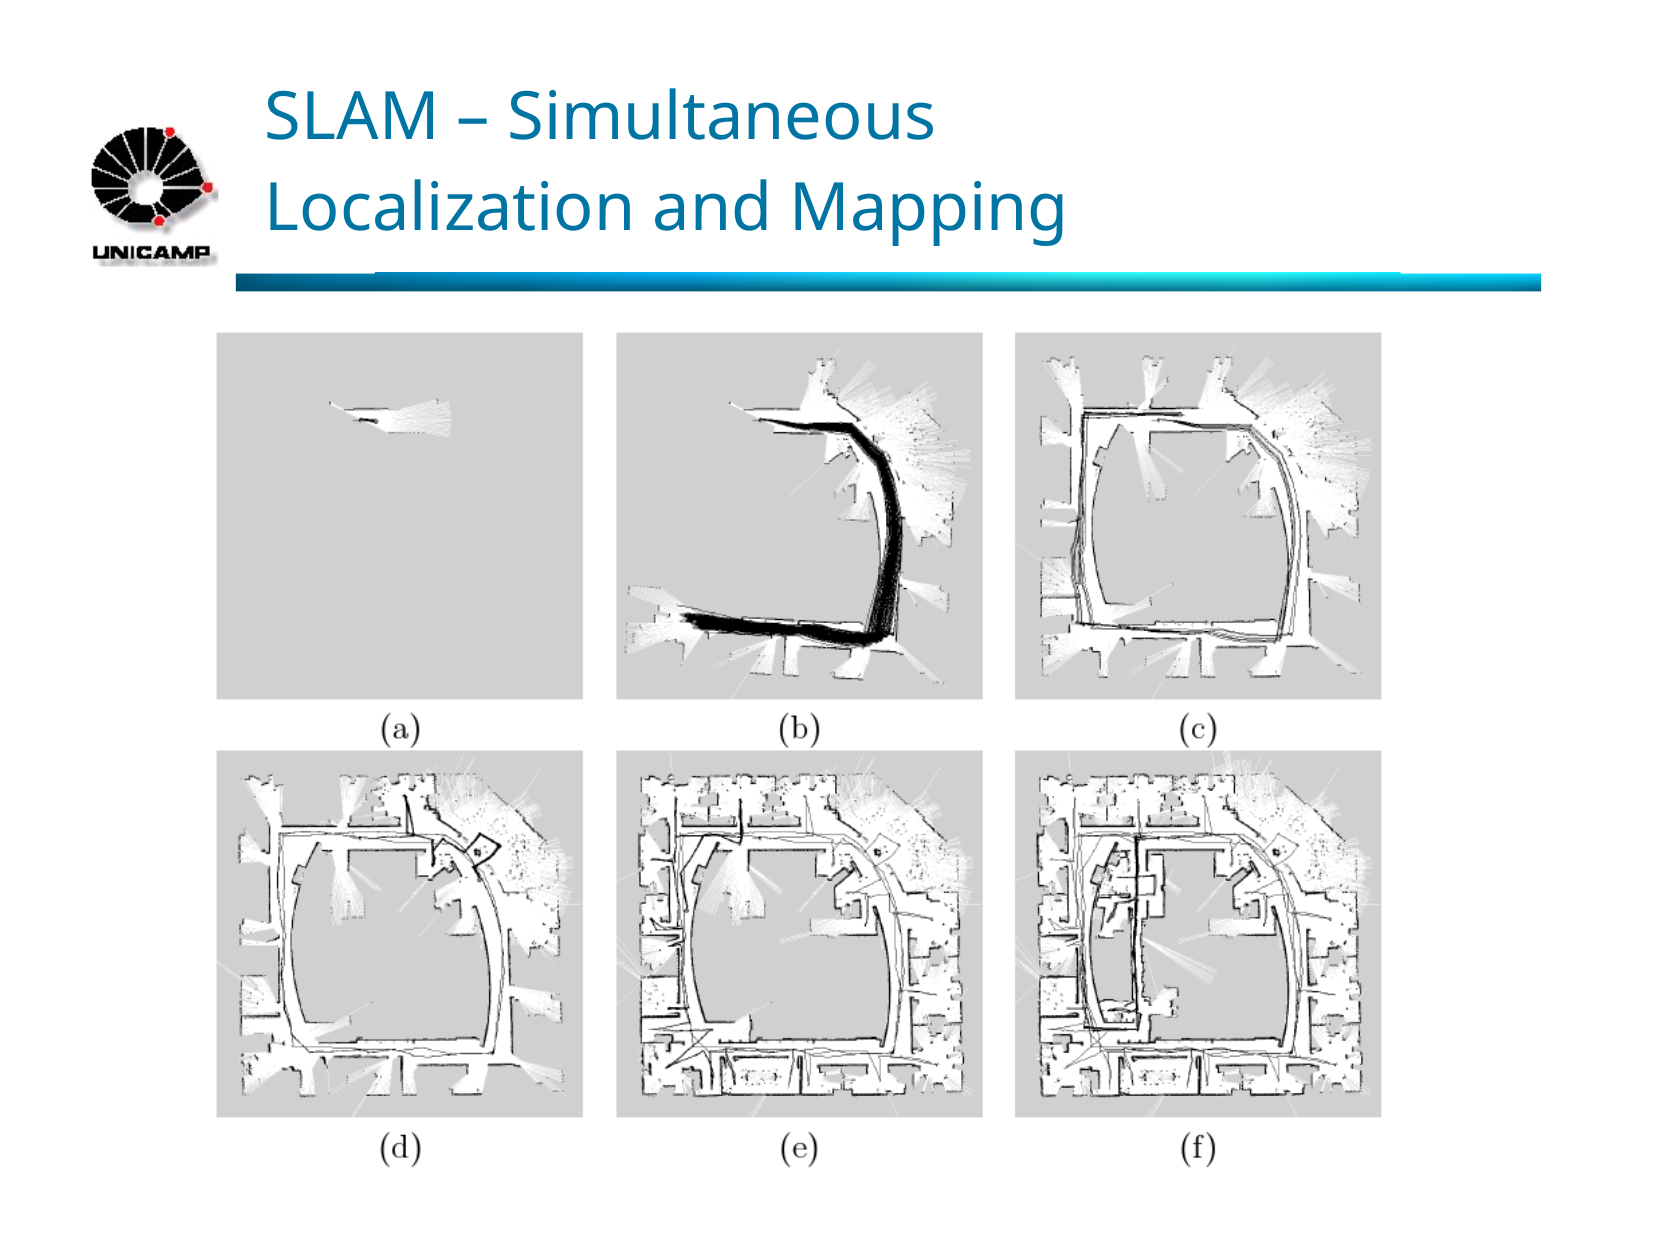

# SLAM – Simultaneous Localization and Mapping